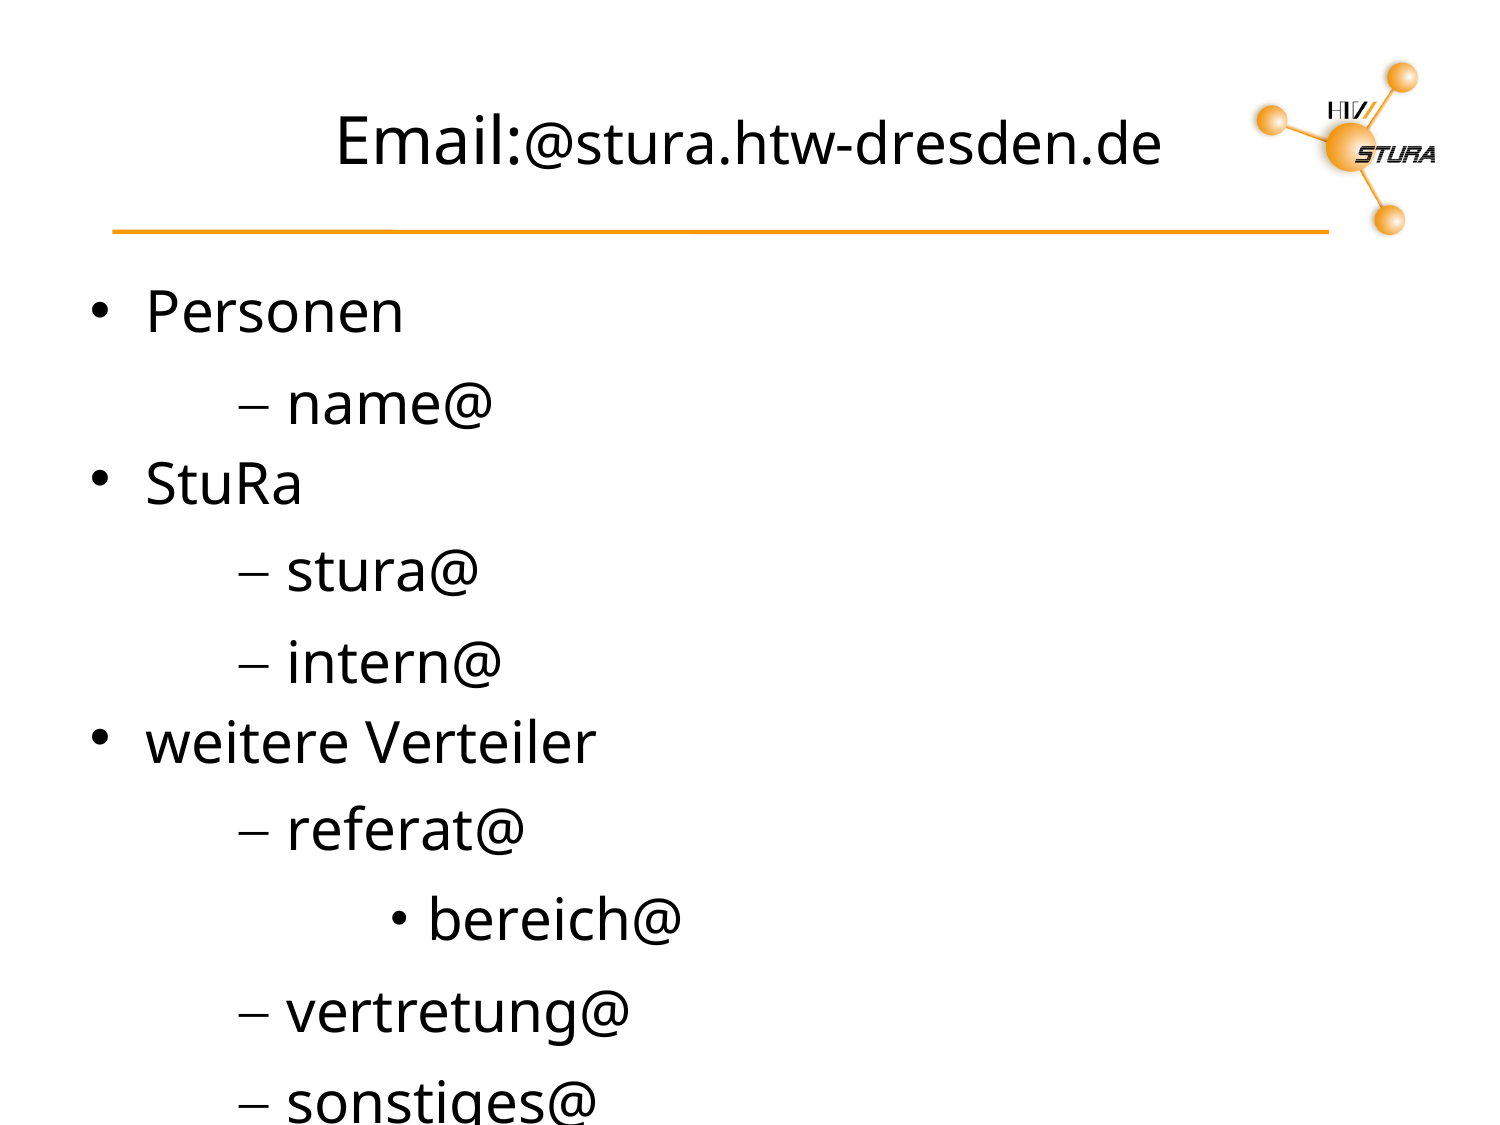

# Email:@stura.htw-dresden.de
Personen
name@
StuRa
stura@
intern@
weitere Verteiler
referat@
bereich@
vertretung@
sonstiges@